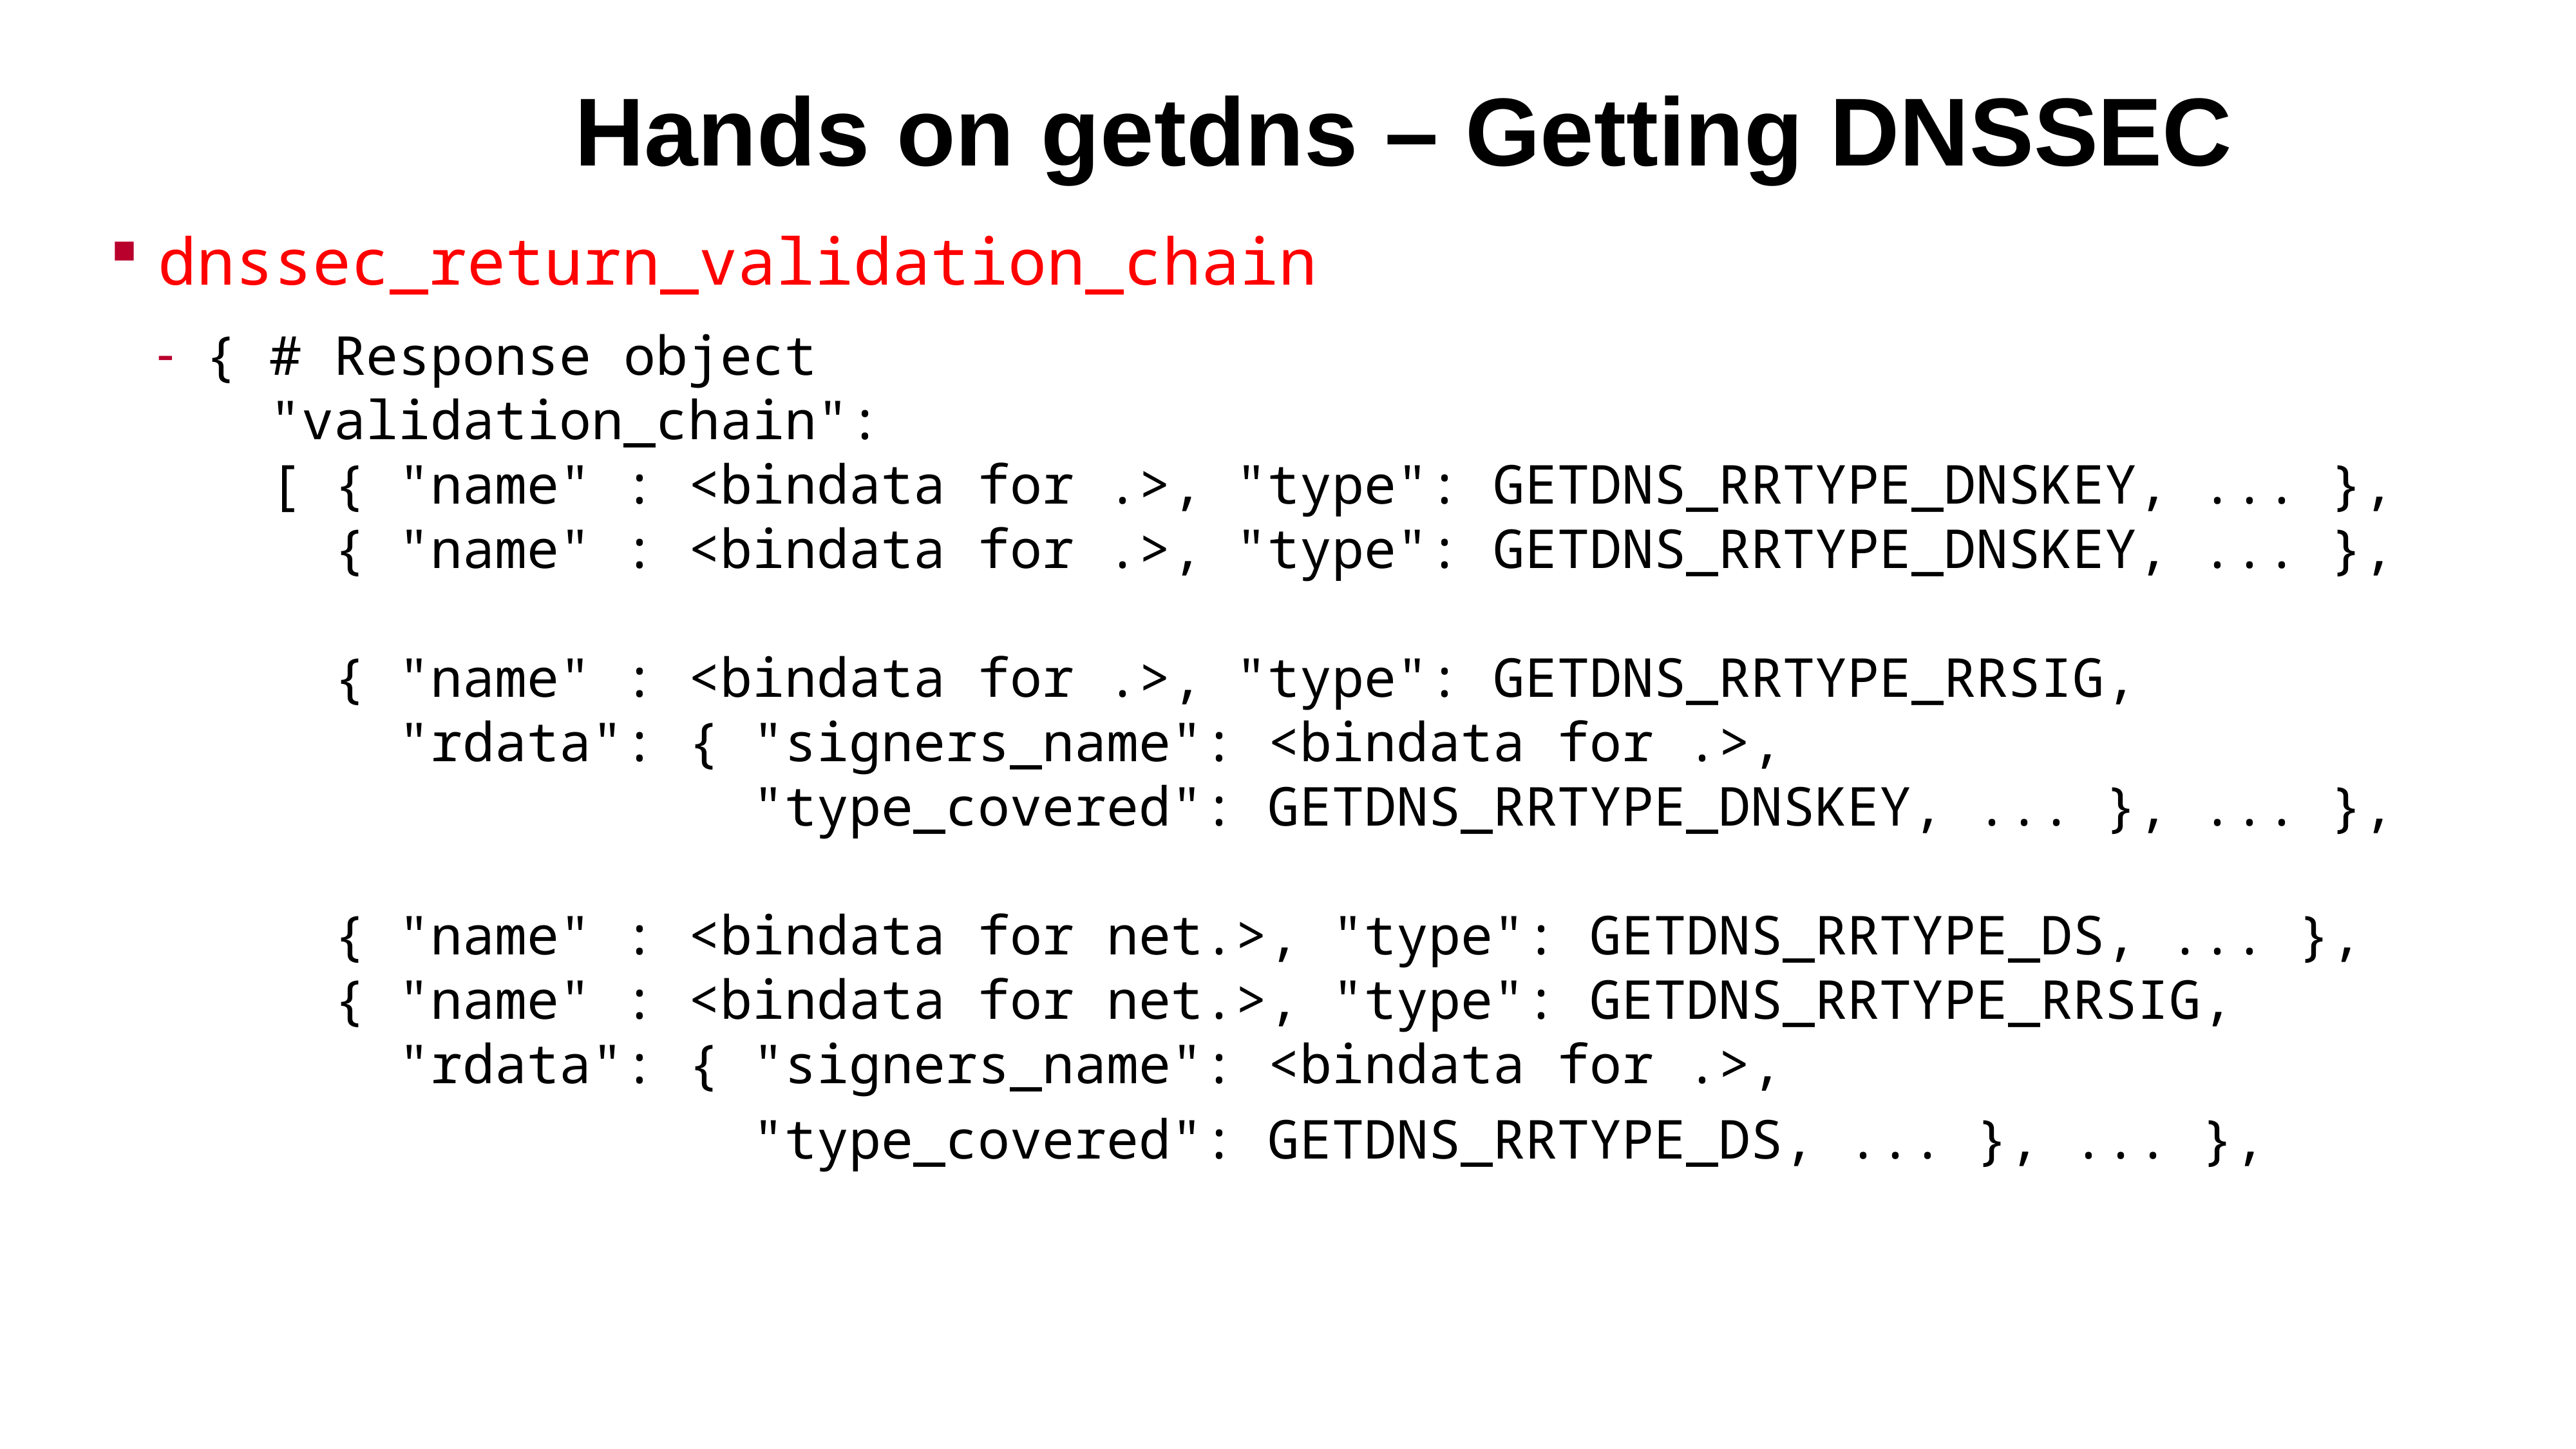

# Hands on getdns – Getting DNSSEC
dnssec_return_validation_chain
{ # Response object
 "validation_chain":
 [ { "name" : <bindata for .>, "type": GETDNS_RRTYPE_DNSKEY, ... },
 { "name" : <bindata for .>, "type": GETDNS_RRTYPE_DNSKEY, ... },
 { "name" : <bindata for .>, "type": GETDNS_RRTYPE_RRSIG,
 "rdata": { "signers_name": <bindata for .>,
 "type_covered": GETDNS_RRTYPE_DNSKEY, ... }, ... },
 { "name" : <bindata for net.>, "type": GETDNS_RRTYPE_DS, ... },
 { "name" : <bindata for net.>, "type": GETDNS_RRTYPE_RRSIG,
 "rdata": { "signers_name": <bindata for .>,
 "type_covered": GETDNS_RRTYPE_DS, ... }, ... },